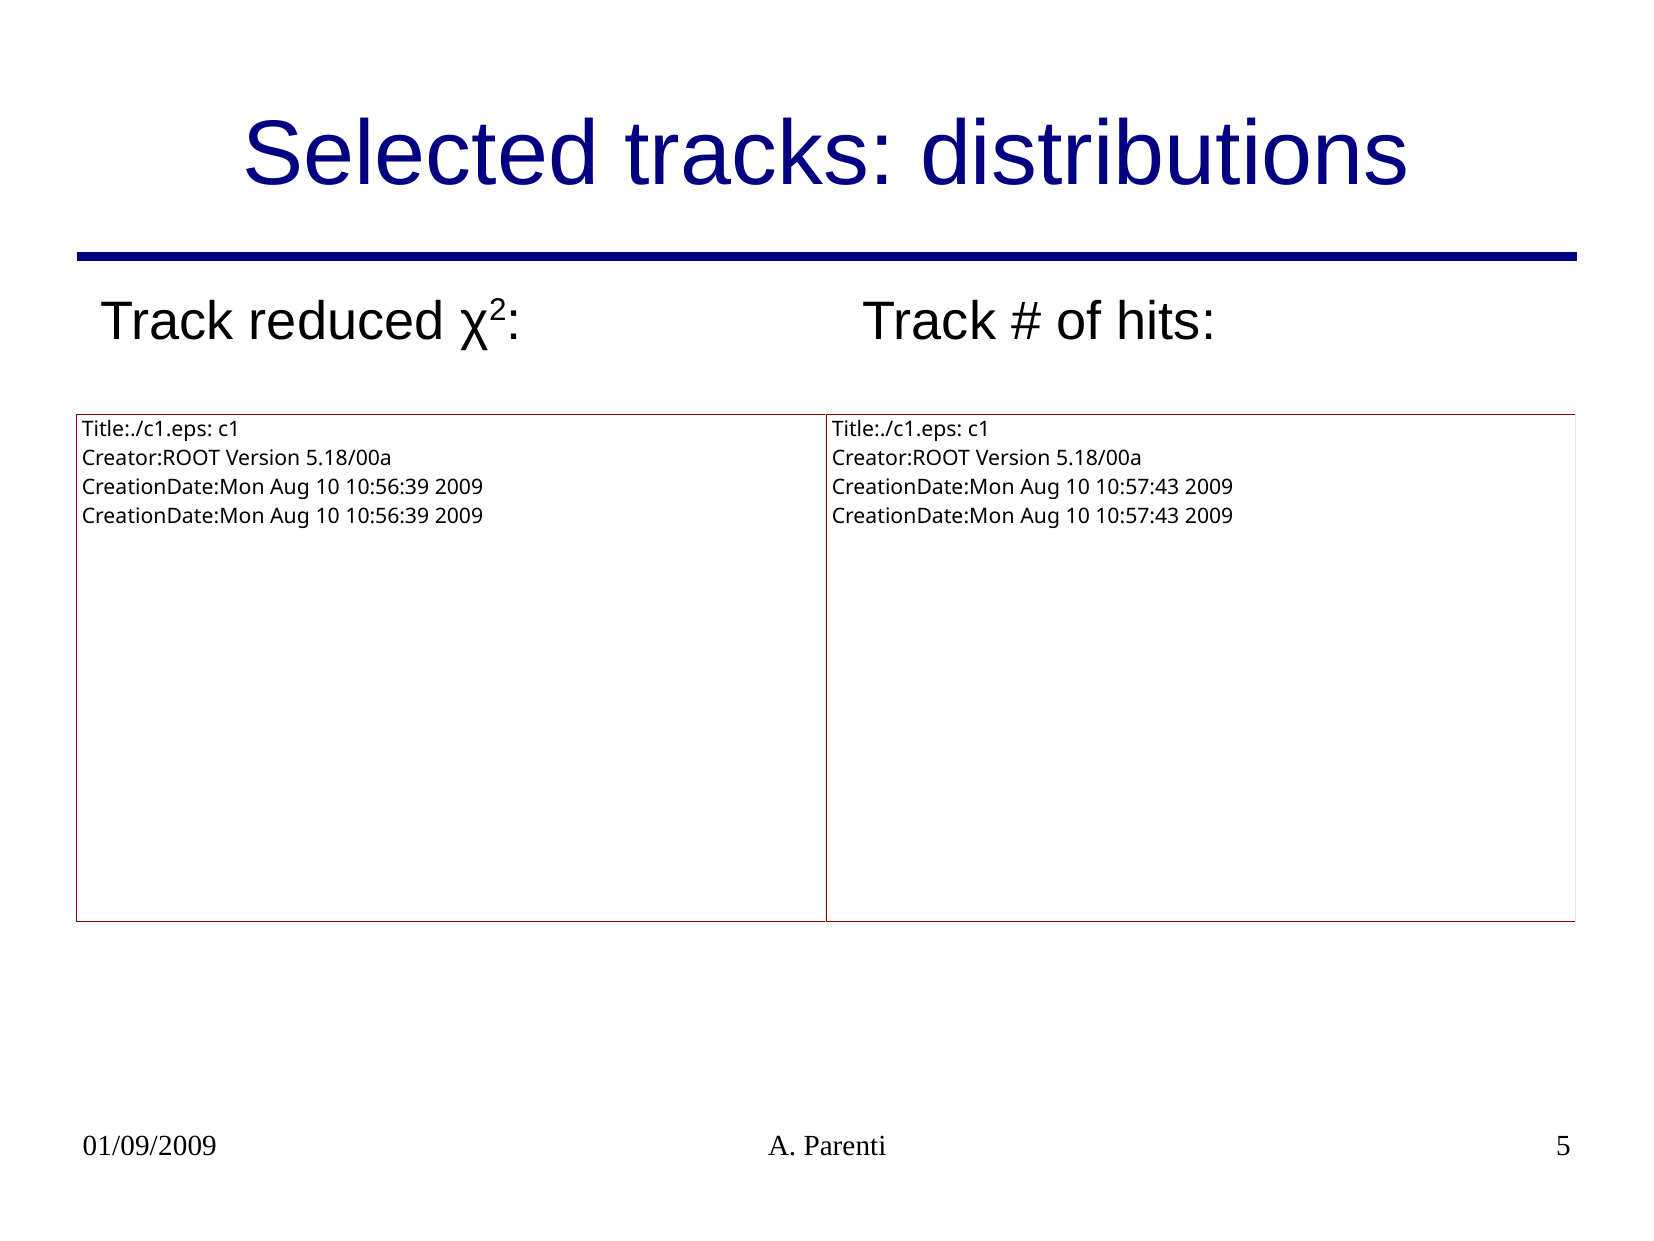

# Selected tracks: distributions
Track reduced χ2:
Track # of hits:
5